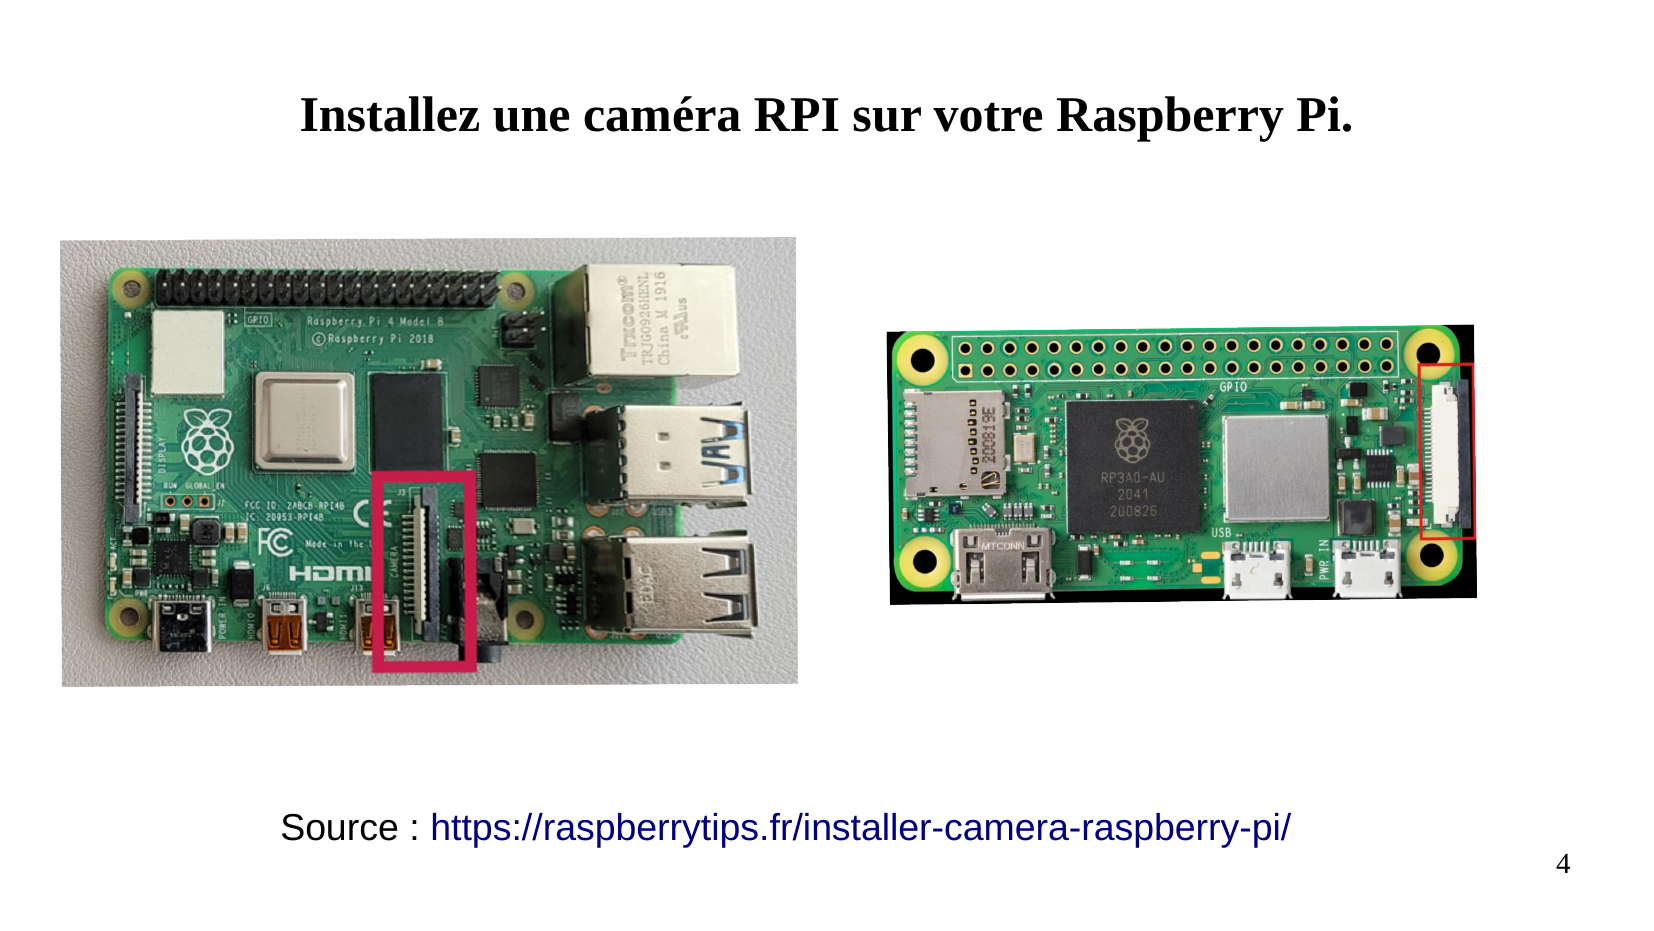

# Installez une caméra RPI sur votre Raspberry Pi.
Source : https://raspberrytips.fr/installer-camera-raspberry-pi/
4